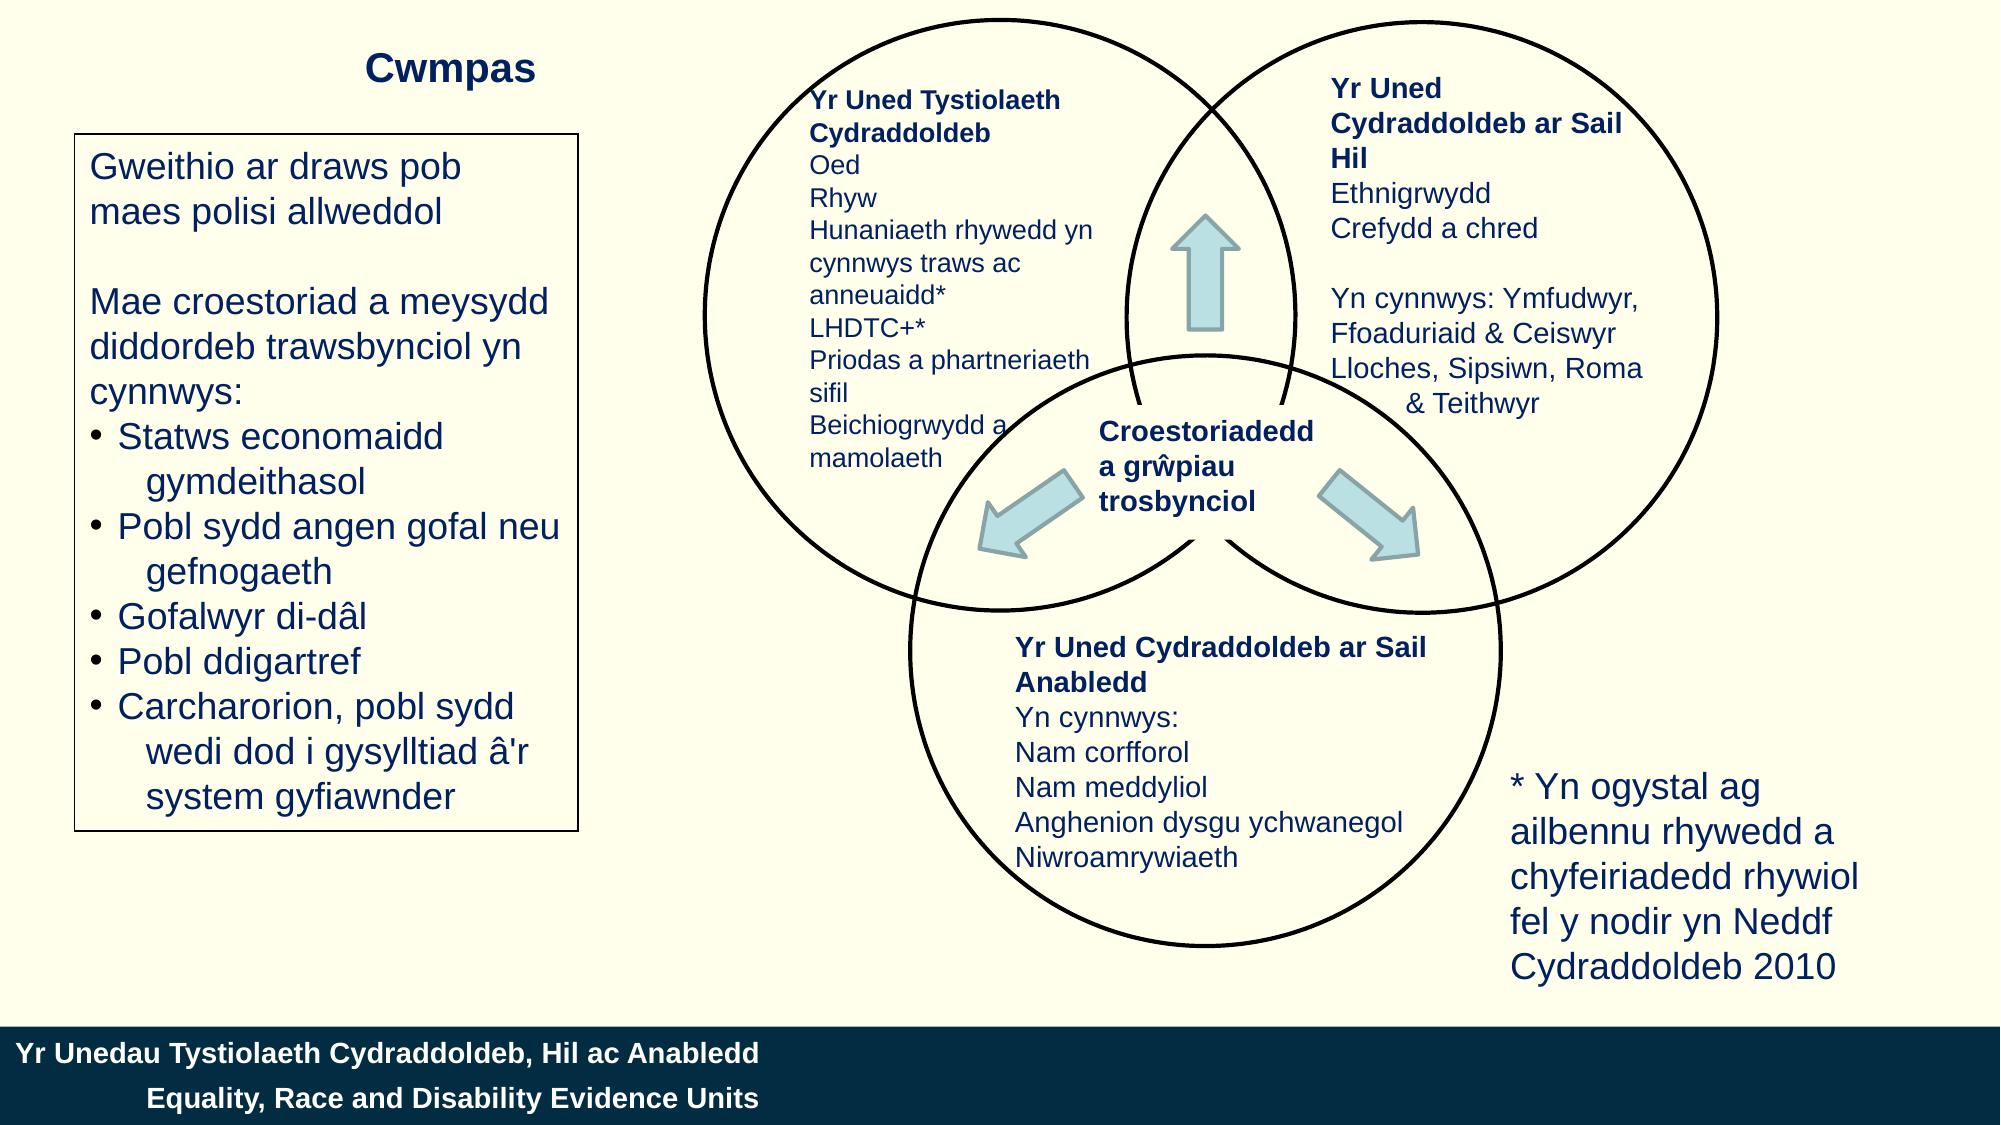

Yr Uned Cydraddoldeb ar Sail Hil
Ethnigrwydd
Crefydd a chred
Yn cynnwys: Ymfudwyr, Ffoaduriaid & Ceiswyr Lloches, Sipsiwn, Roma 	& Teithwyr
Yr Uned Tystiolaeth Cydraddoldeb
Oed
Rhyw
Hunaniaeth rhywedd yn
cynnwys traws ac anneuaidd*
LHDTC+*
Priodas a phartneriaeth sifil
Beichiogrwydd a
mamolaeth
Croestoriadedd a grŵpiau trosbynciol
Yr Uned Cydraddoldeb ar Sail Anabledd
Yn cynnwys:
Nam corfforol
Nam meddyliol
Anghenion dysgu ychwanegol
Niwroamrywiaeth
* Yn ogystal ag ailbennu rhywedd a chyfeiriadedd rhywiol fel y nodir yn Neddf Cydraddoldeb 2010
# Cwmpas
Gweithio ar draws pob maes polisi allweddol
Mae croestoriad a meysydd diddordeb trawsbynciol yn cynnwys:
Statws economaidd gymdeithasol
Pobl sydd angen gofal neu gefnogaeth
Gofalwyr di-dâl
Pobl ddigartref
Carcharorion, pobl sydd wedi dod i gysylltiad â'r system gyfiawnder
Yr Unedau Tystiolaeth Cydraddoldeb, Hil ac Anabledd
Equality, Race and Disability Evidence Units